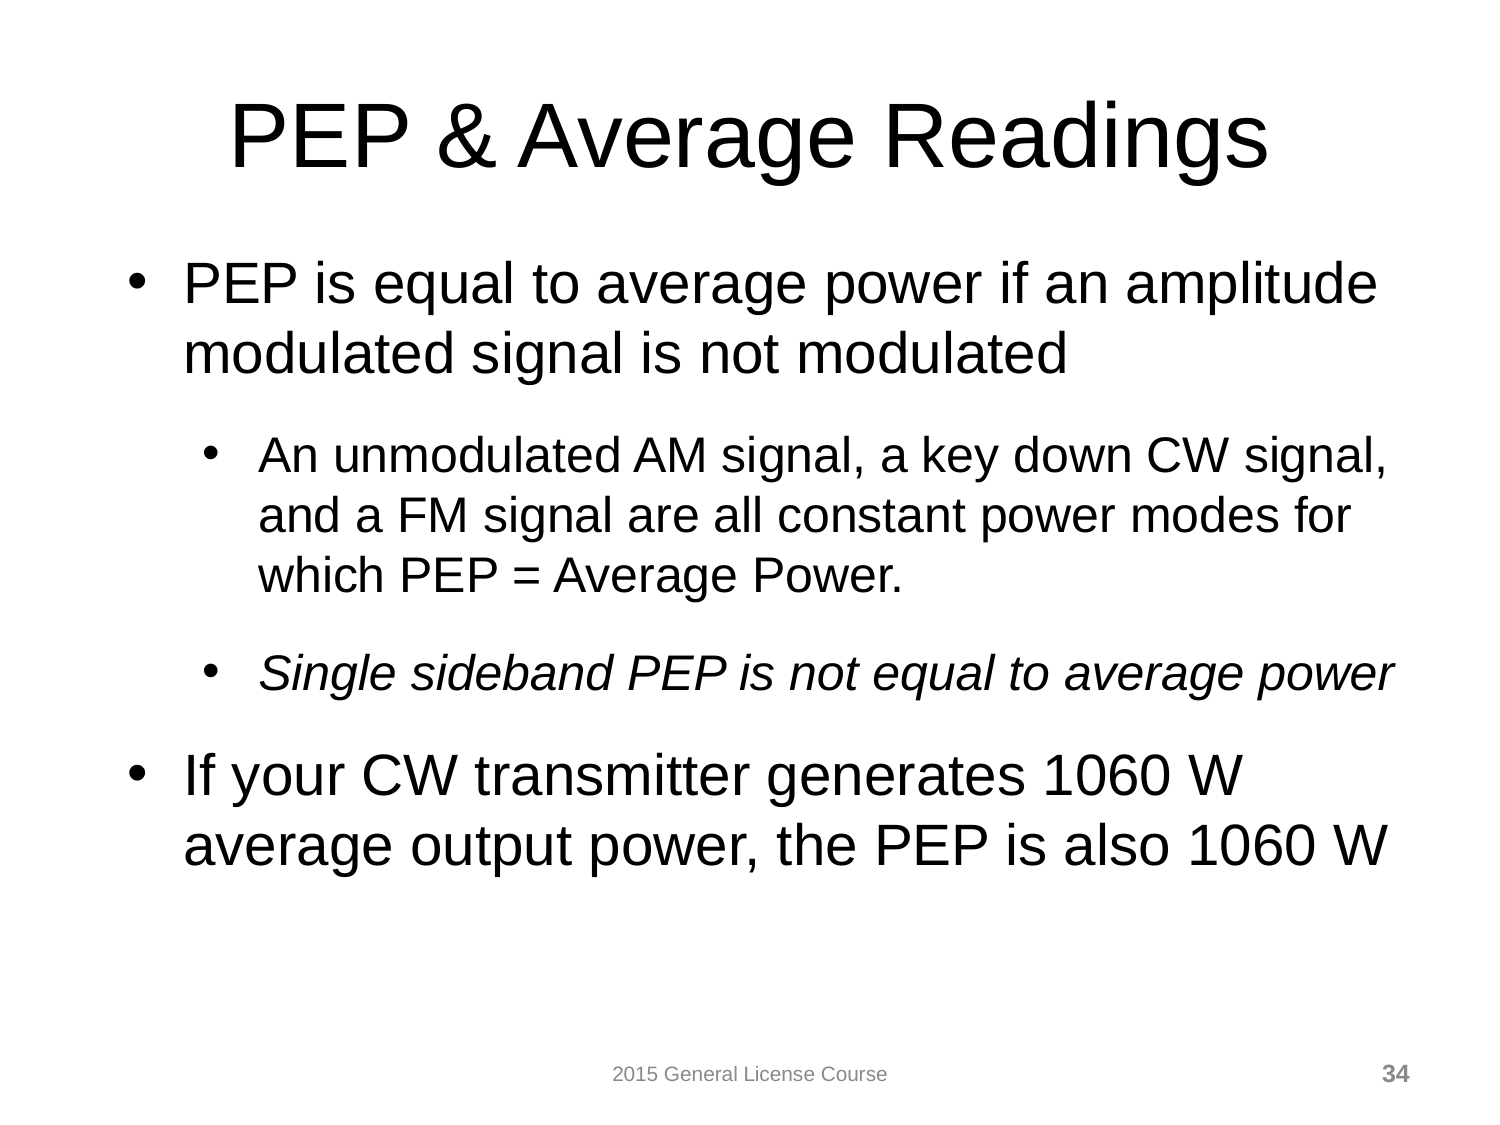

PEP & Average Readings
PEP is equal to average power if an amplitude modulated signal is not modulated
An unmodulated AM signal, a key down CW signal, and a FM signal are all constant power modes for which PEP = Average Power.
Single sideband PEP is not equal to average power
If your CW transmitter generates 1060 W average output power, the PEP is also 1060 W
2015 General License Course